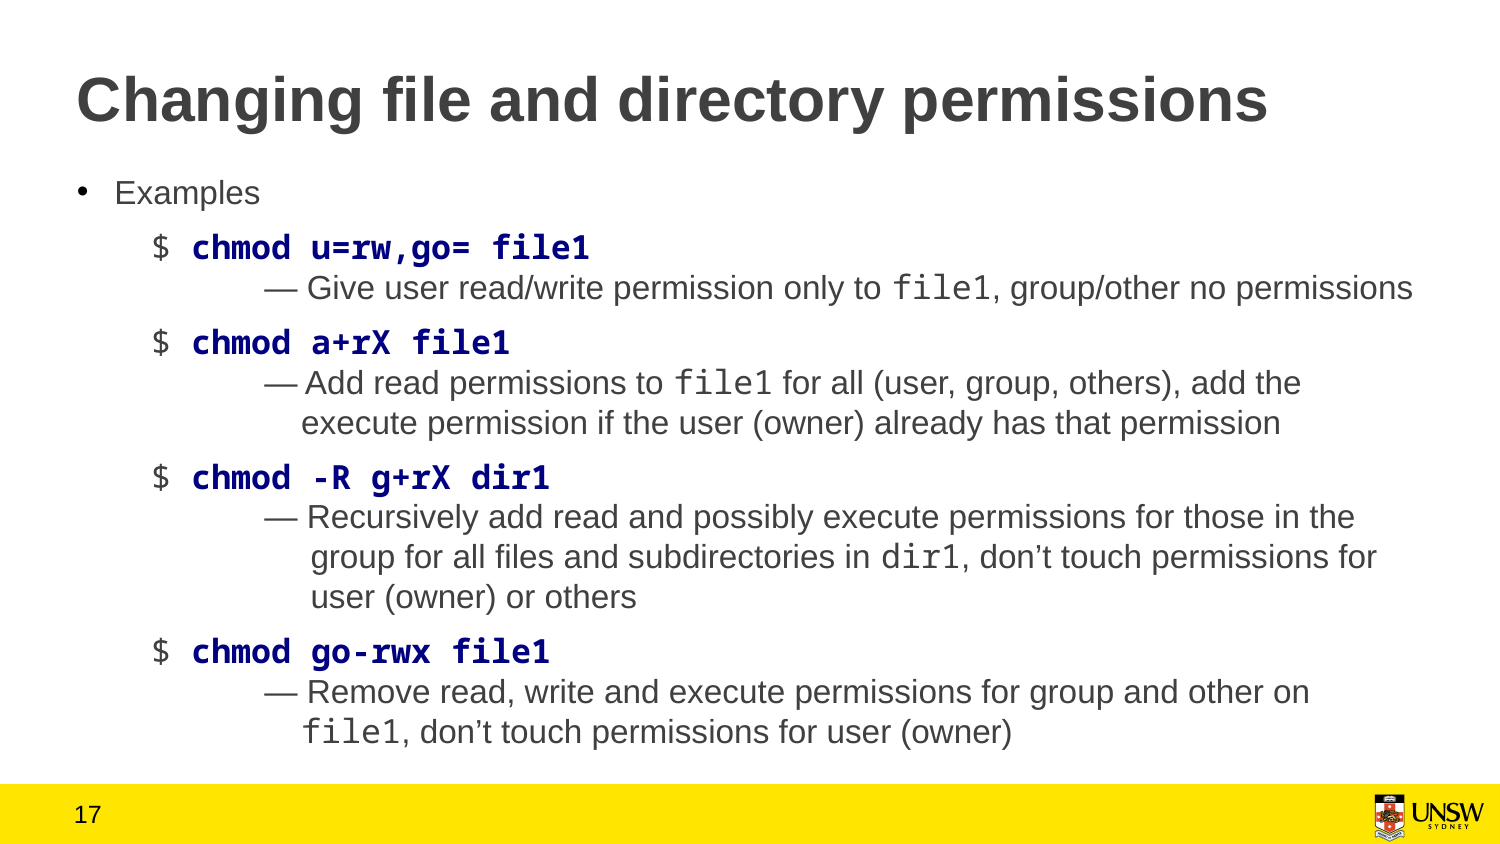

# Changing file and directory permissions
Examples
 $ chmod u=rw,go= file1
		— Give user read/write permission only to file1, group/other no permissions
 $ chmod a+rX file1
		— Add read permissions to file1 for all (user, group, others), add the
		 execute permission if the user (owner) already has that permission
 $ chmod -R g+rX dir1
		— Recursively add read and possibly execute permissions for those in the
		 group for all files and subdirectories in dir1, don’t touch permissions for
		 user (owner) or others
 $ chmod go-rwx file1
		— Remove read, write and execute permissions for group and other on
		 file1, don’t touch permissions for user (owner)